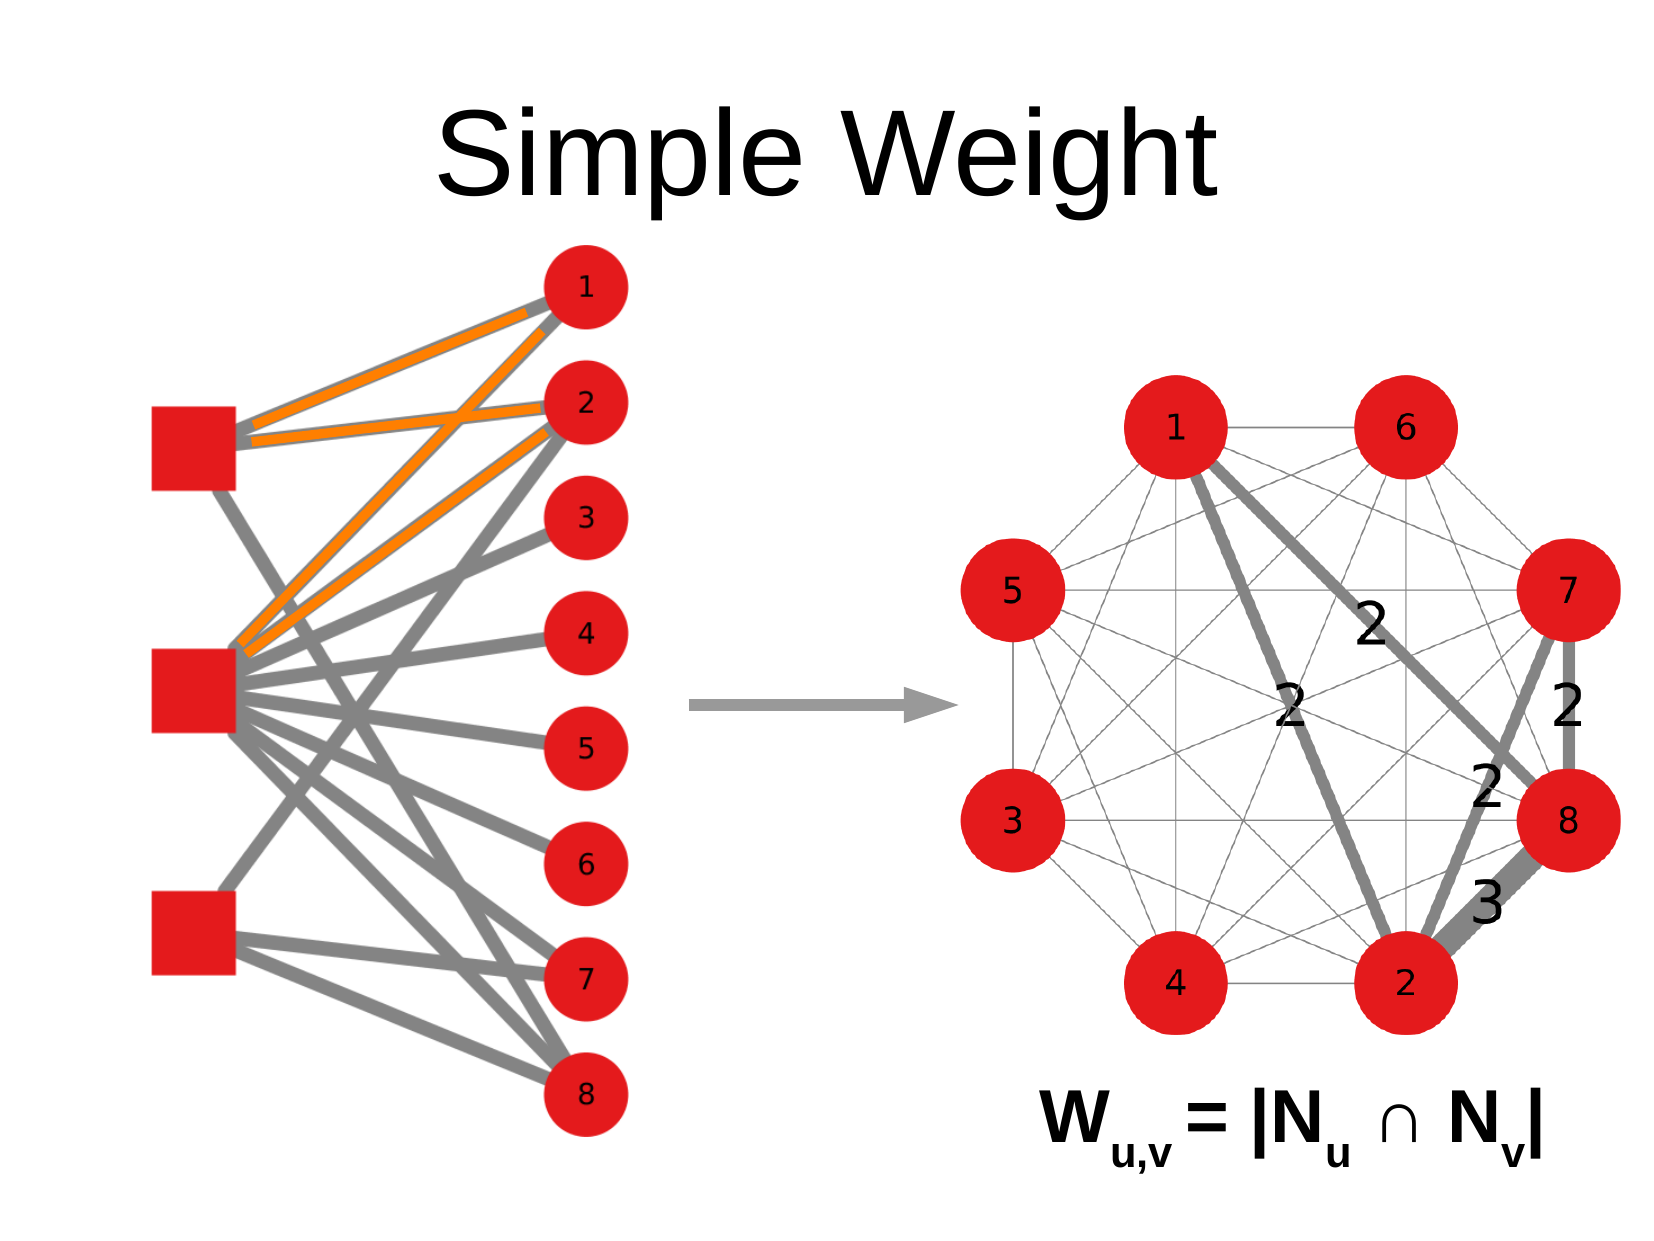

# Simple Weight
Wu,v = |Nu ∩ Nv|